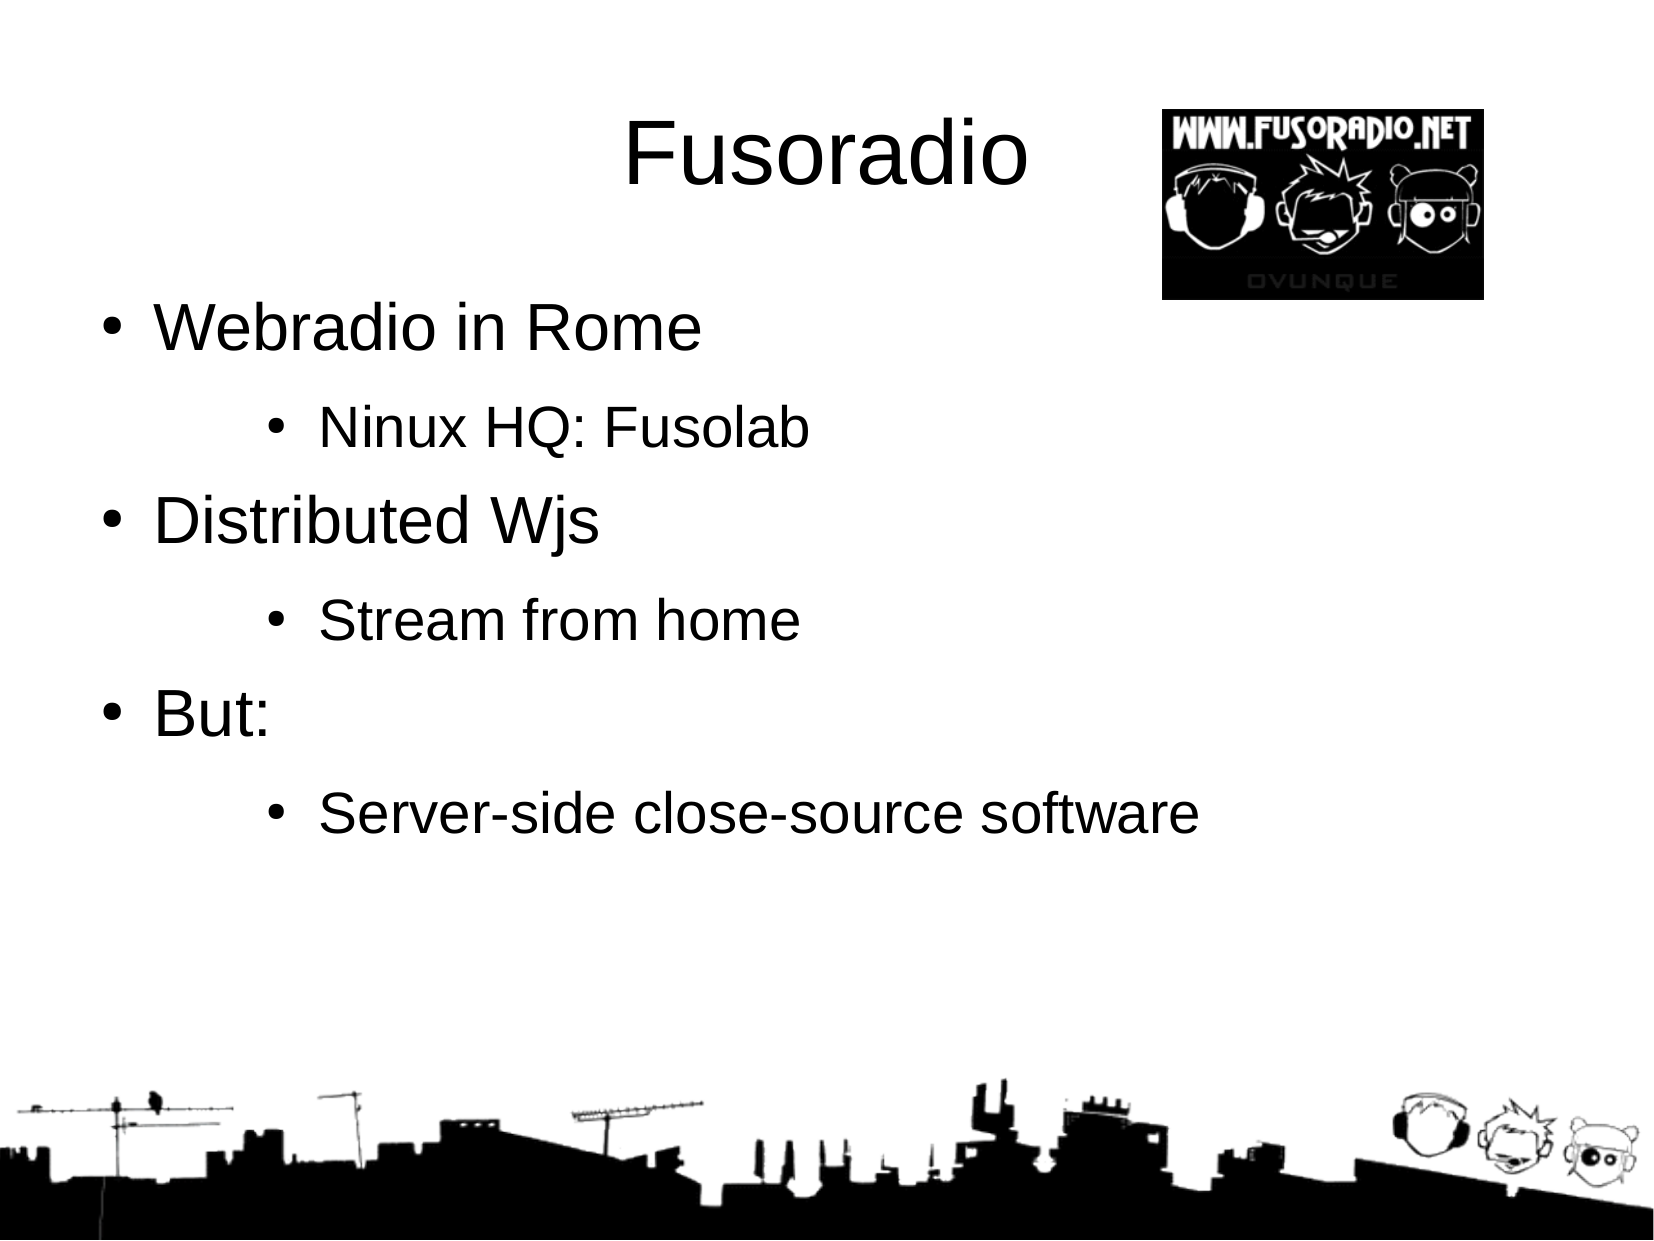

# Fusoradio
Webradio in Rome
Ninux HQ: Fusolab
Distributed Wjs
Stream from home
But:
Server-side close-source software